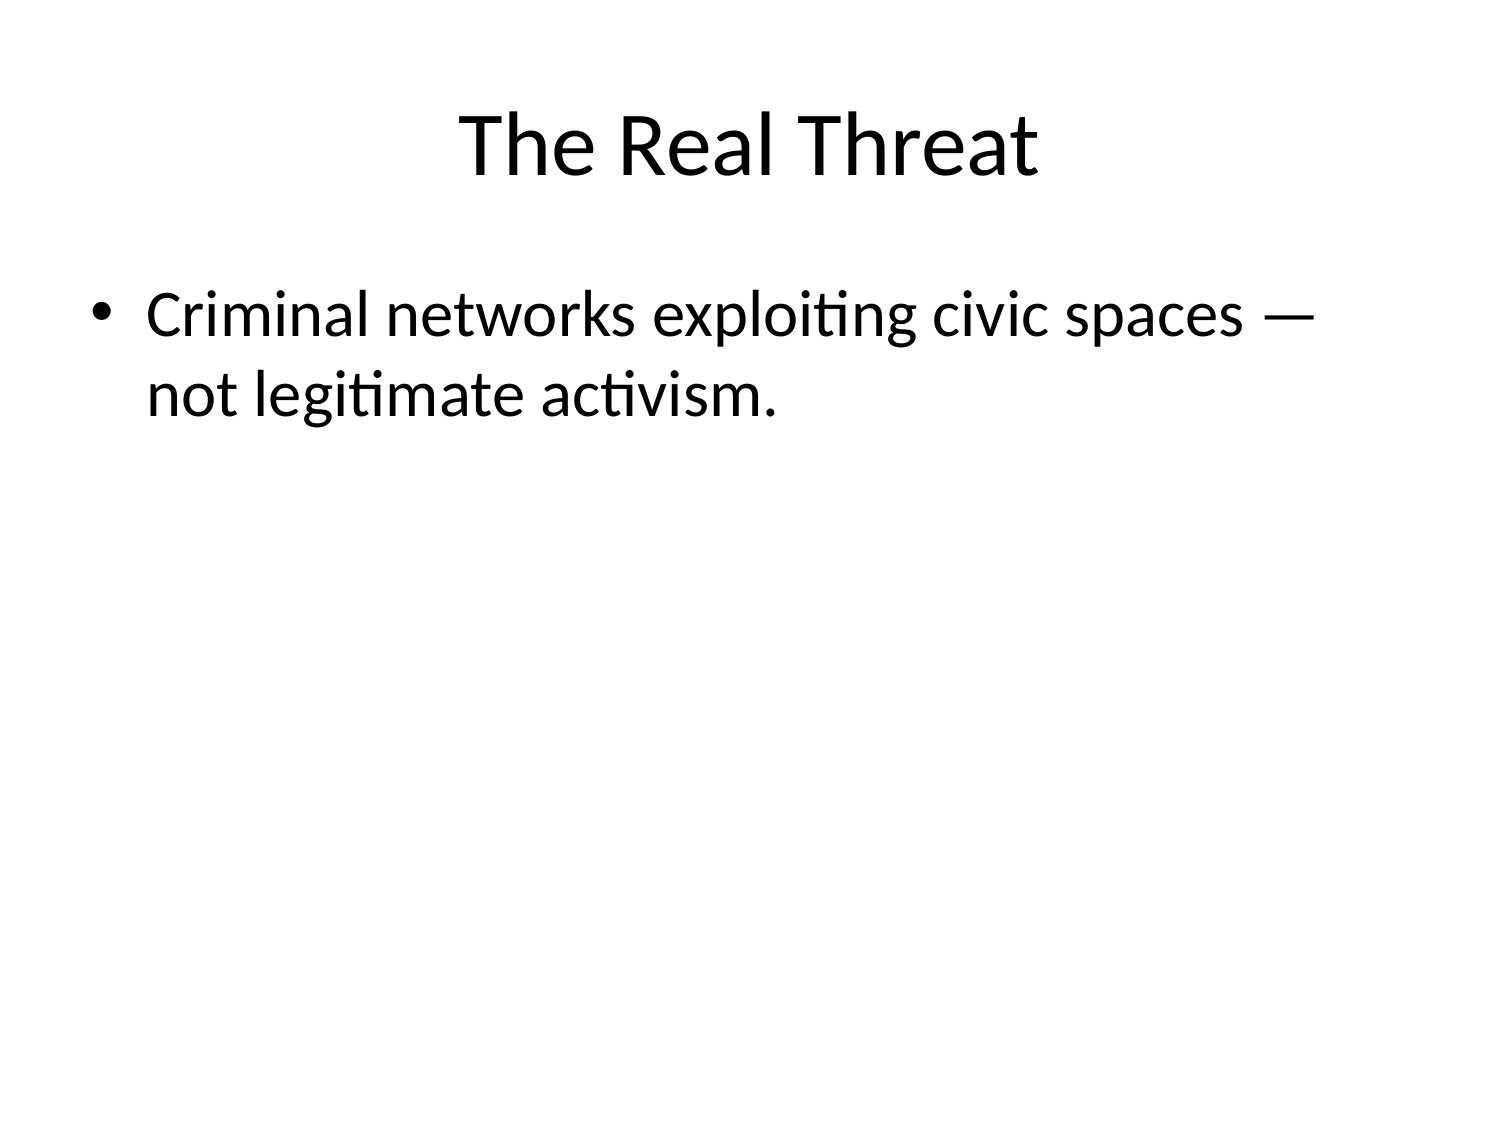

# The Real Threat
Criminal networks exploiting civic spaces — not legitimate activism.